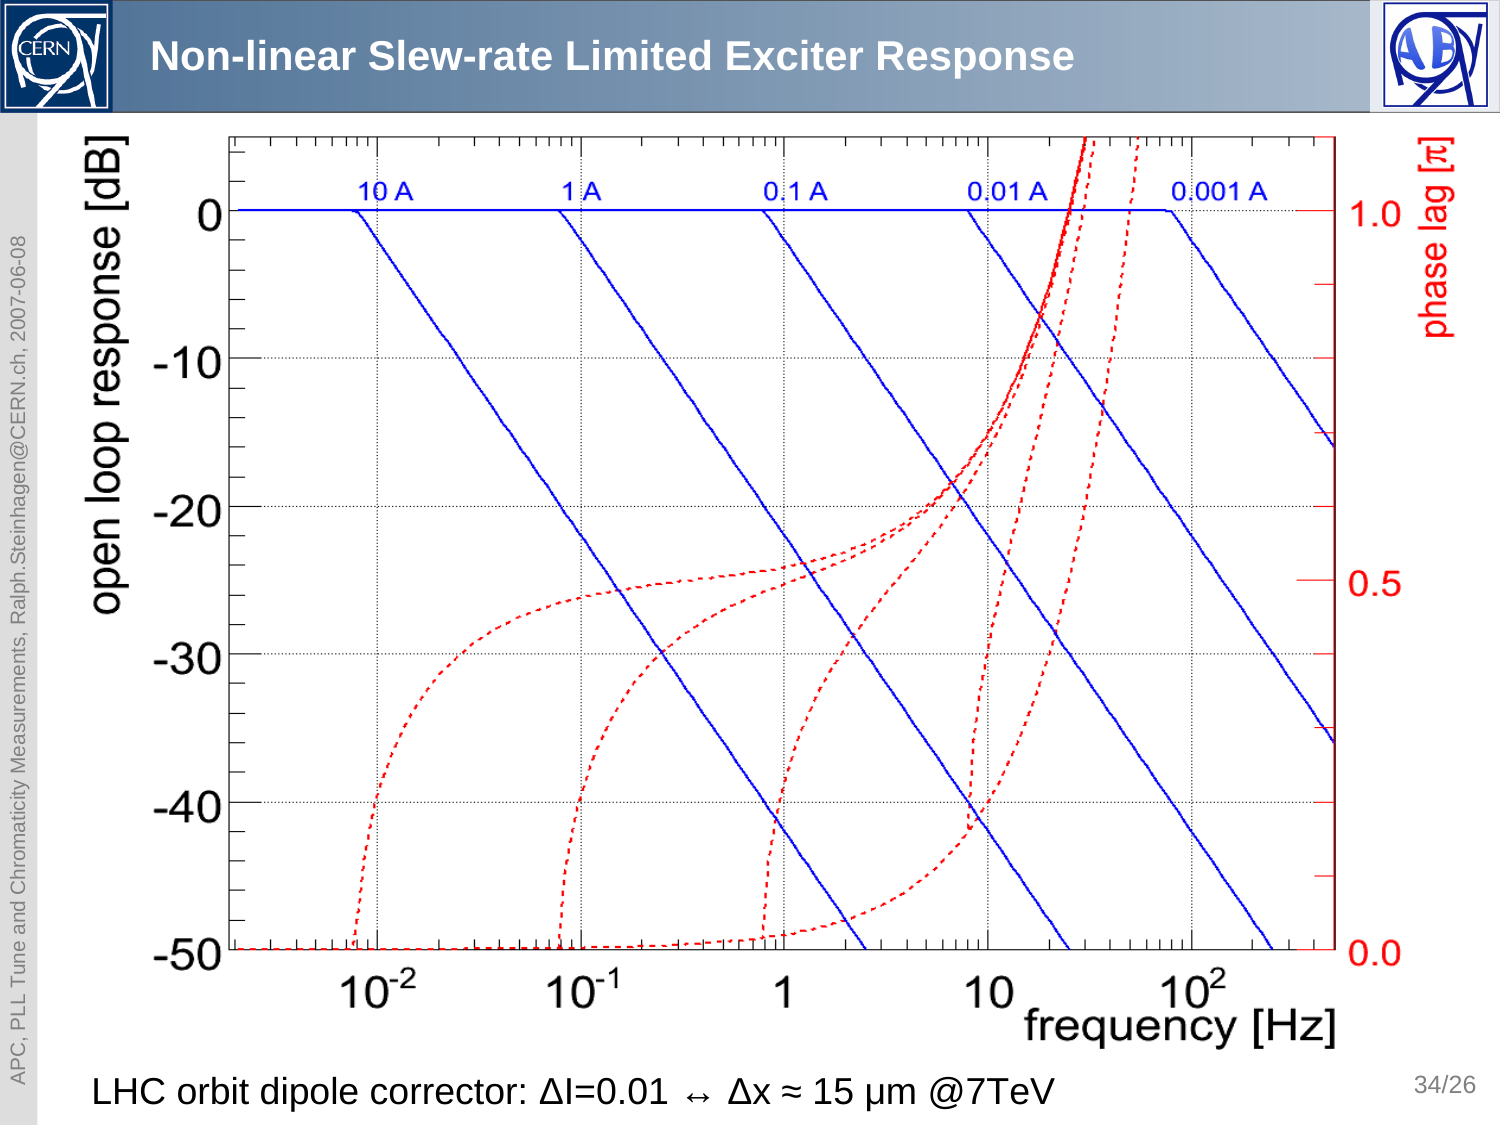

# Non-linear Slew-rate Limited Exciter Response
LHC orbit dipole corrector: ΔI=0.01 ↔ Δx ≈ 15 μm @7TeV